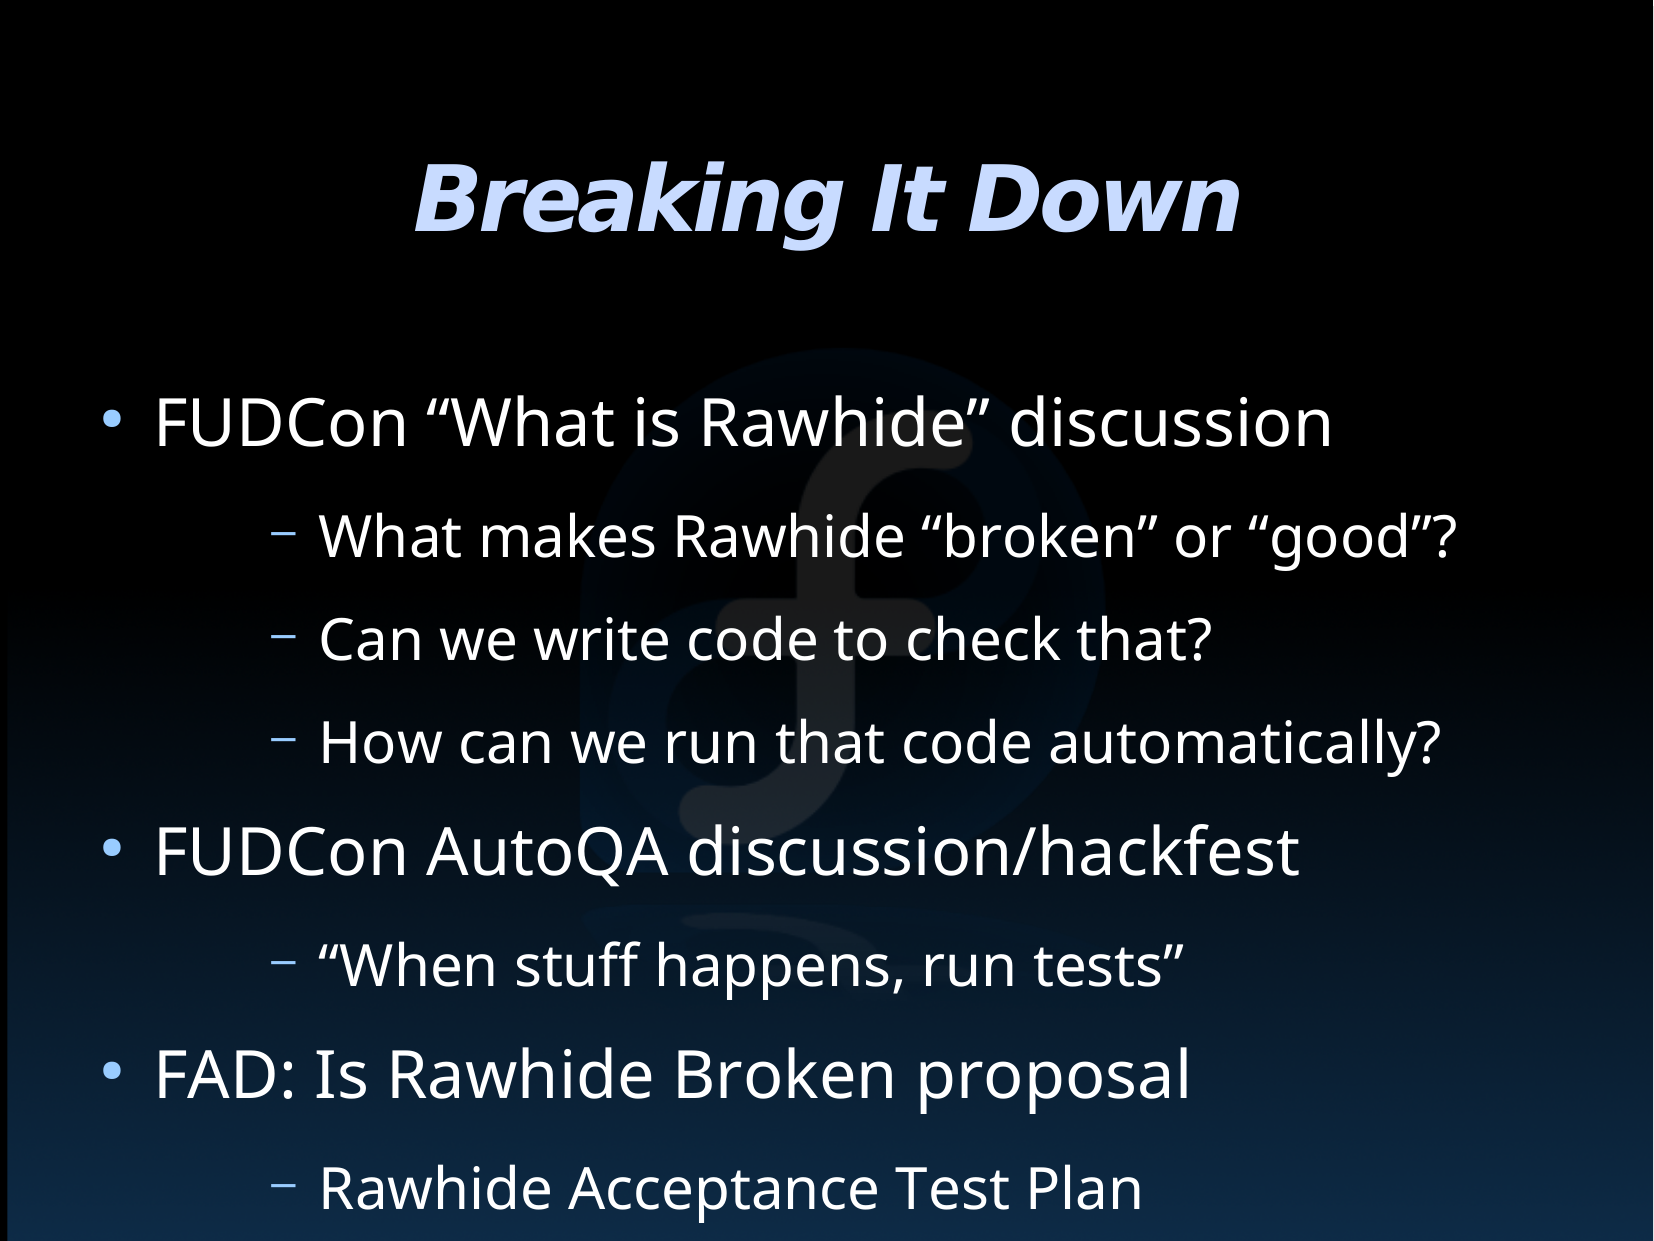

# Breaking It Down
FUDCon “What is Rawhide” discussion
What makes Rawhide “broken” or “good”?
Can we write code to check that?
How can we run that code automatically?
FUDCon AutoQA discussion/hackfest
“When stuff happens, run tests”
FAD: Is Rawhide Broken proposal
Rawhide Acceptance Test Plan